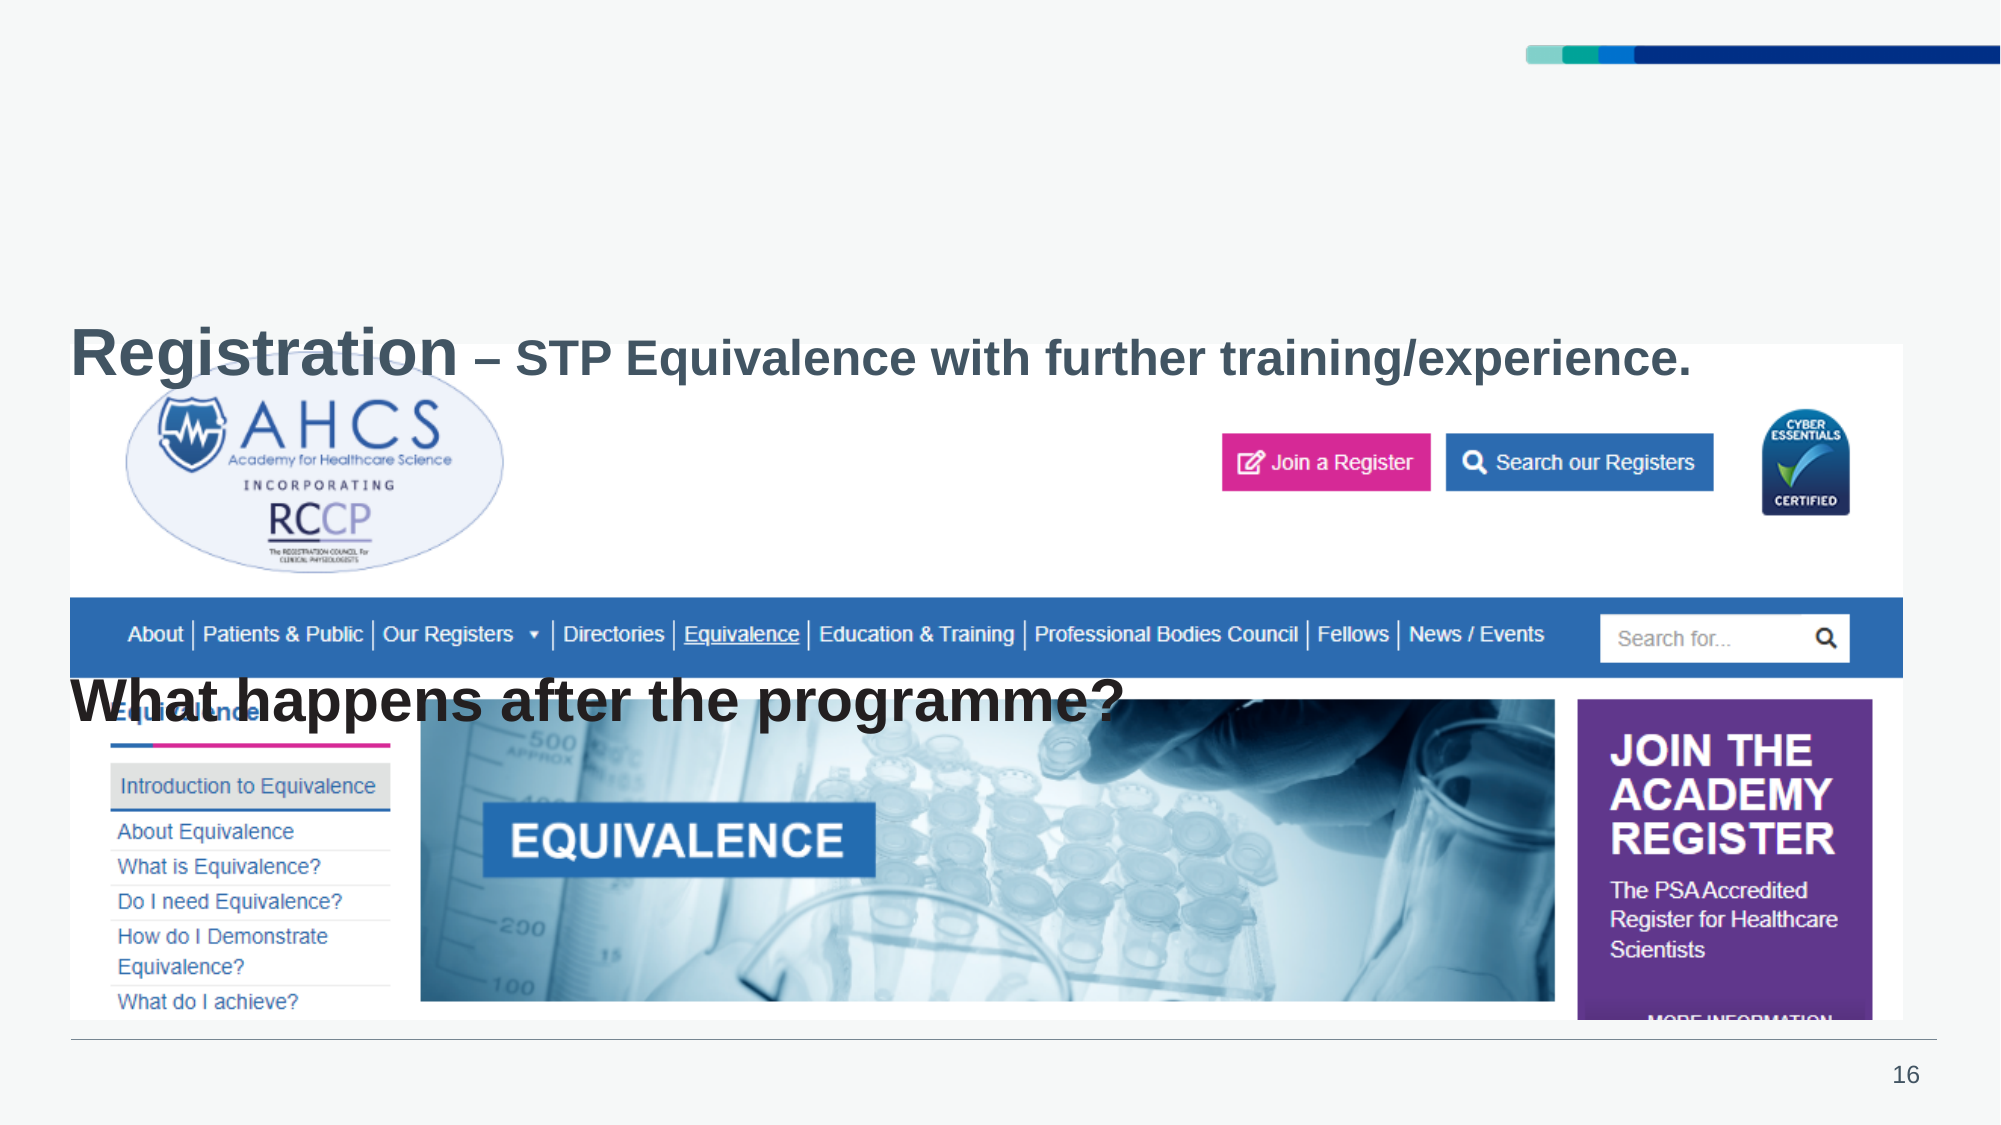

# Registration – STP Equivalence with further training/experience.
What happens after the programme?